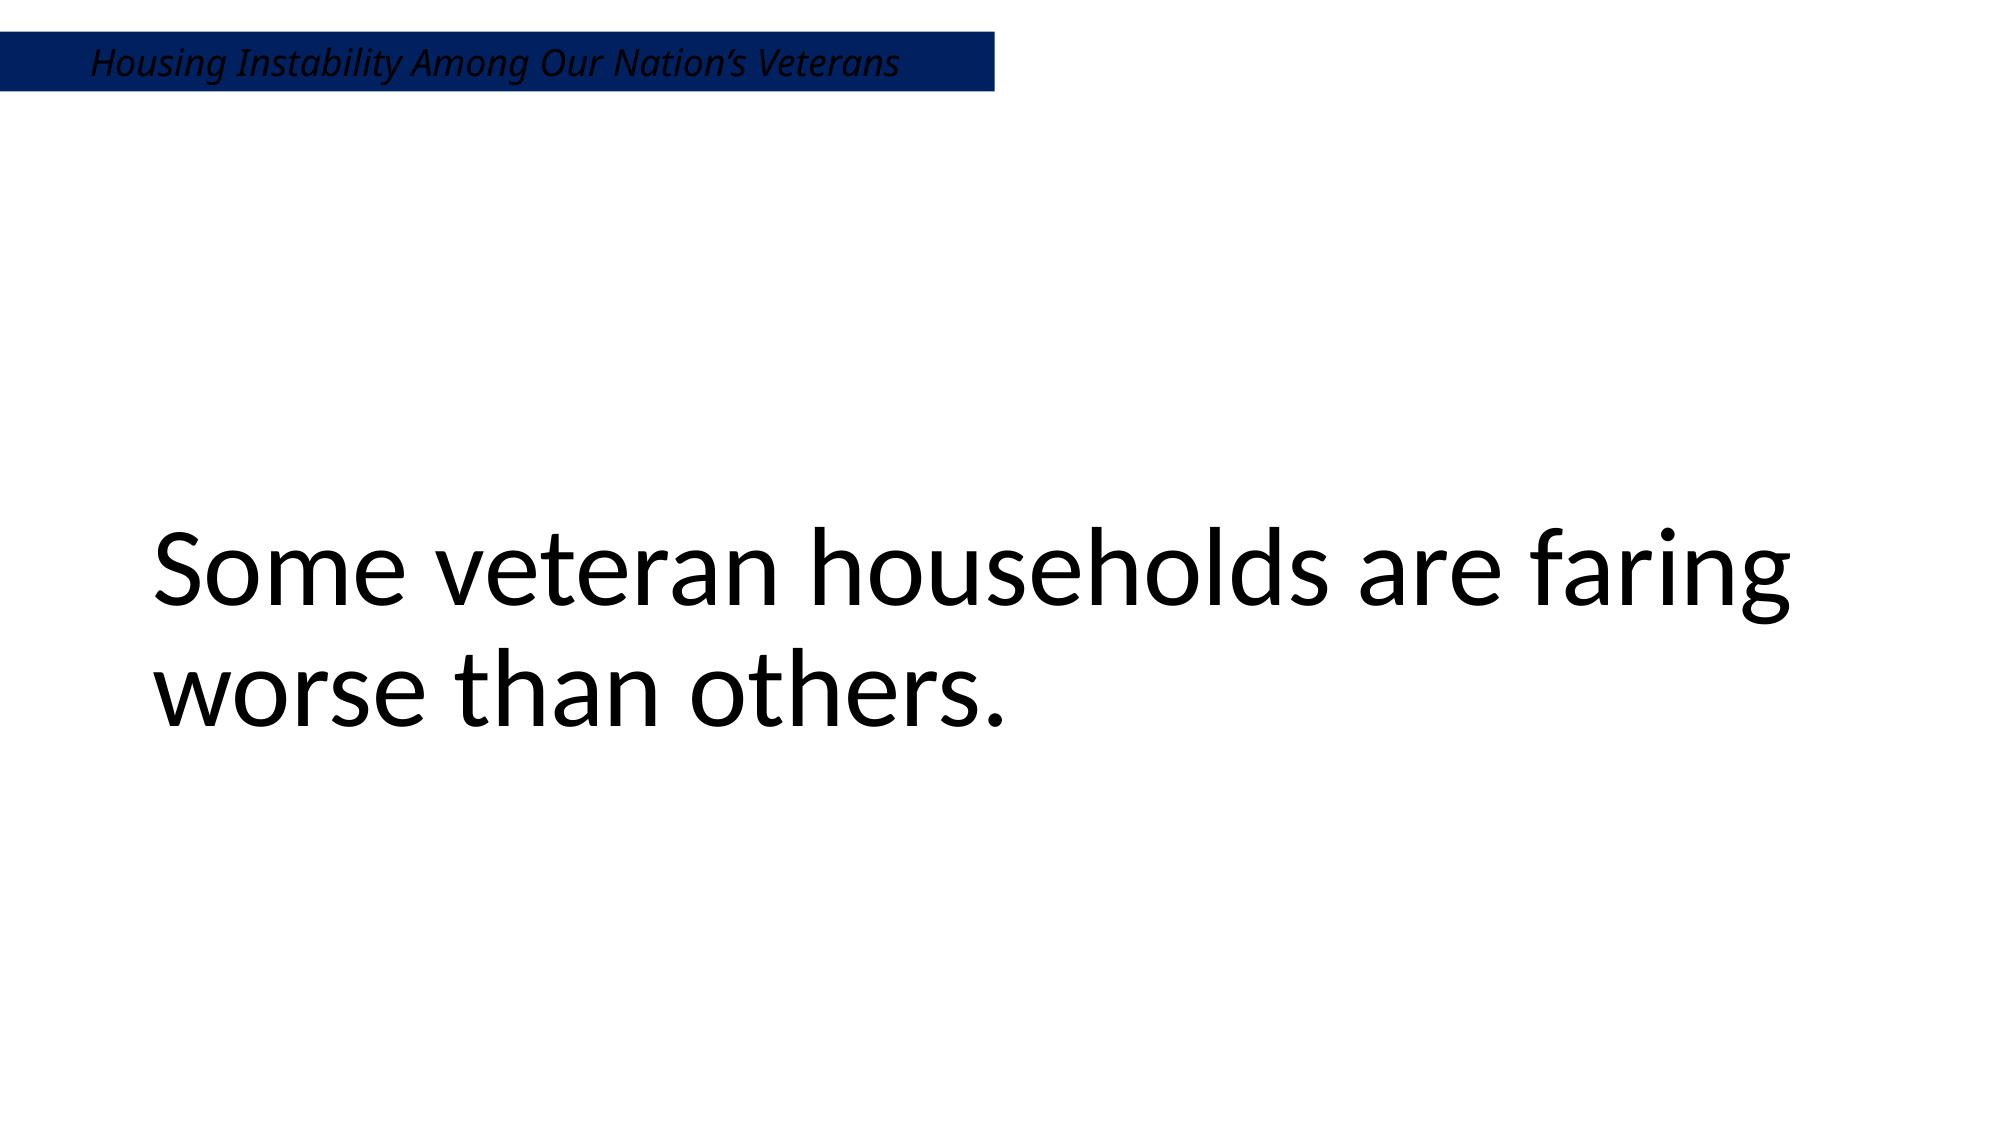

Housing Instability Among Our Nation’s Veterans
# Some veteran households are faring worse than others.